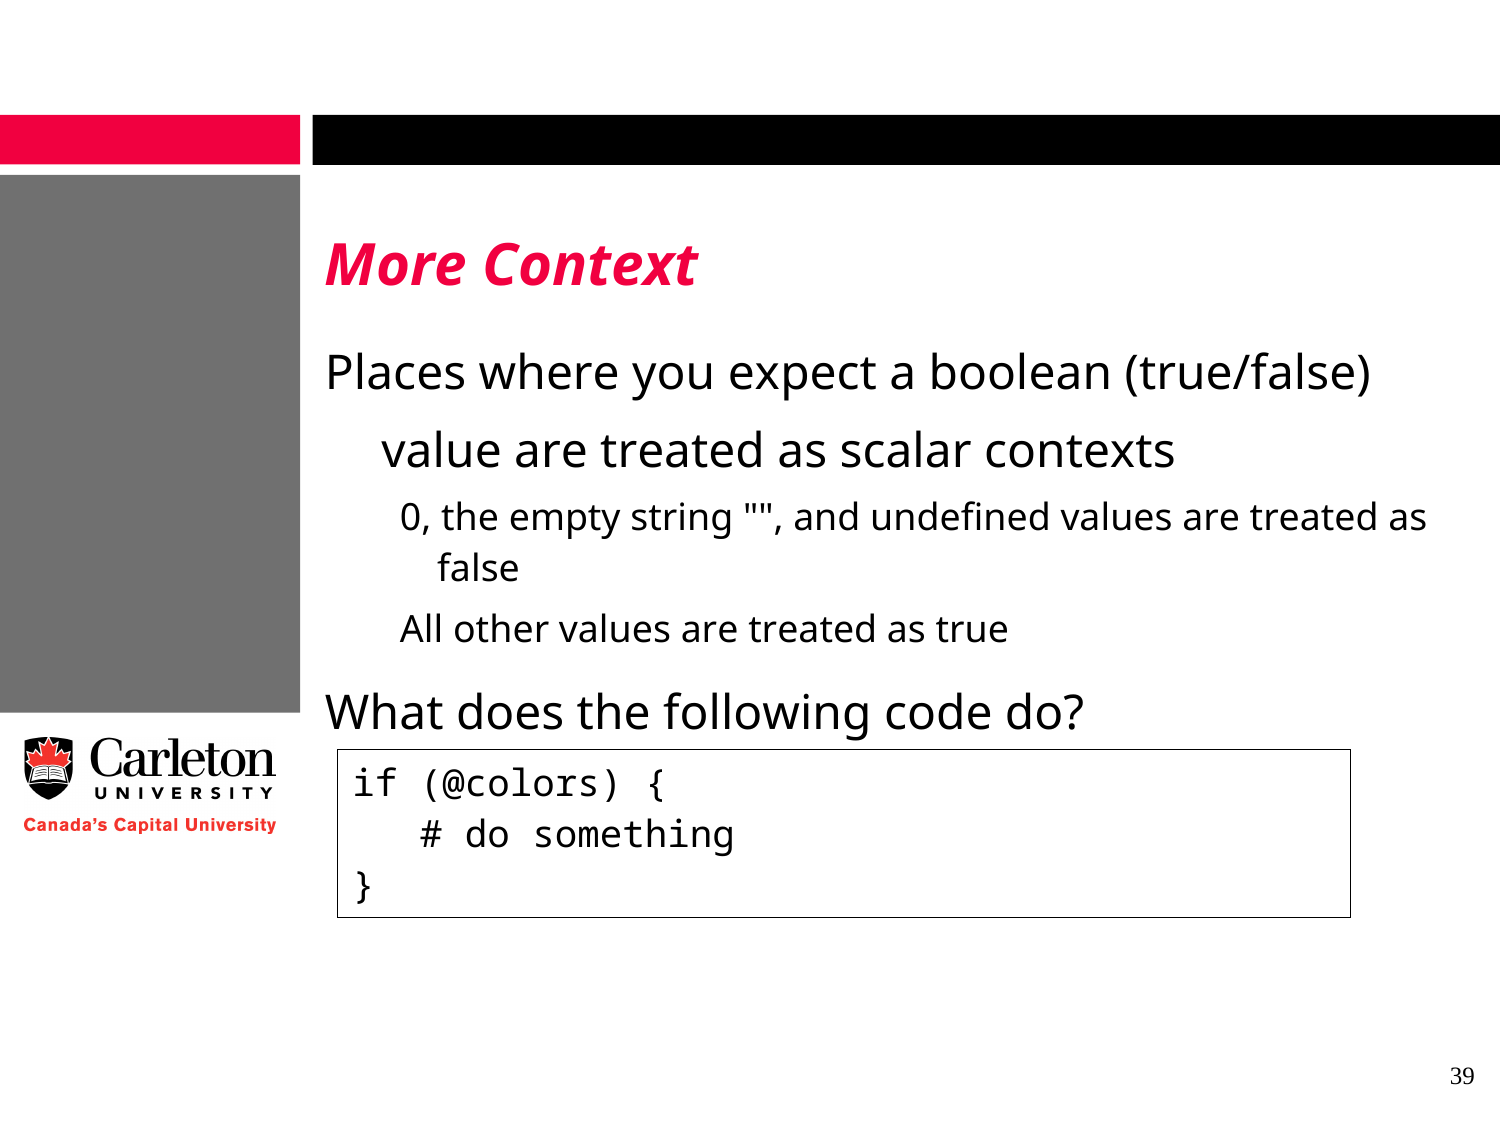

# More Context
Places where you expect a boolean (true/false) value are treated as scalar contexts
0, the empty string "", and undefined values are treated as false
All other values are treated as true
What does the following code do?
if (@colors) {
 # do something
}
39